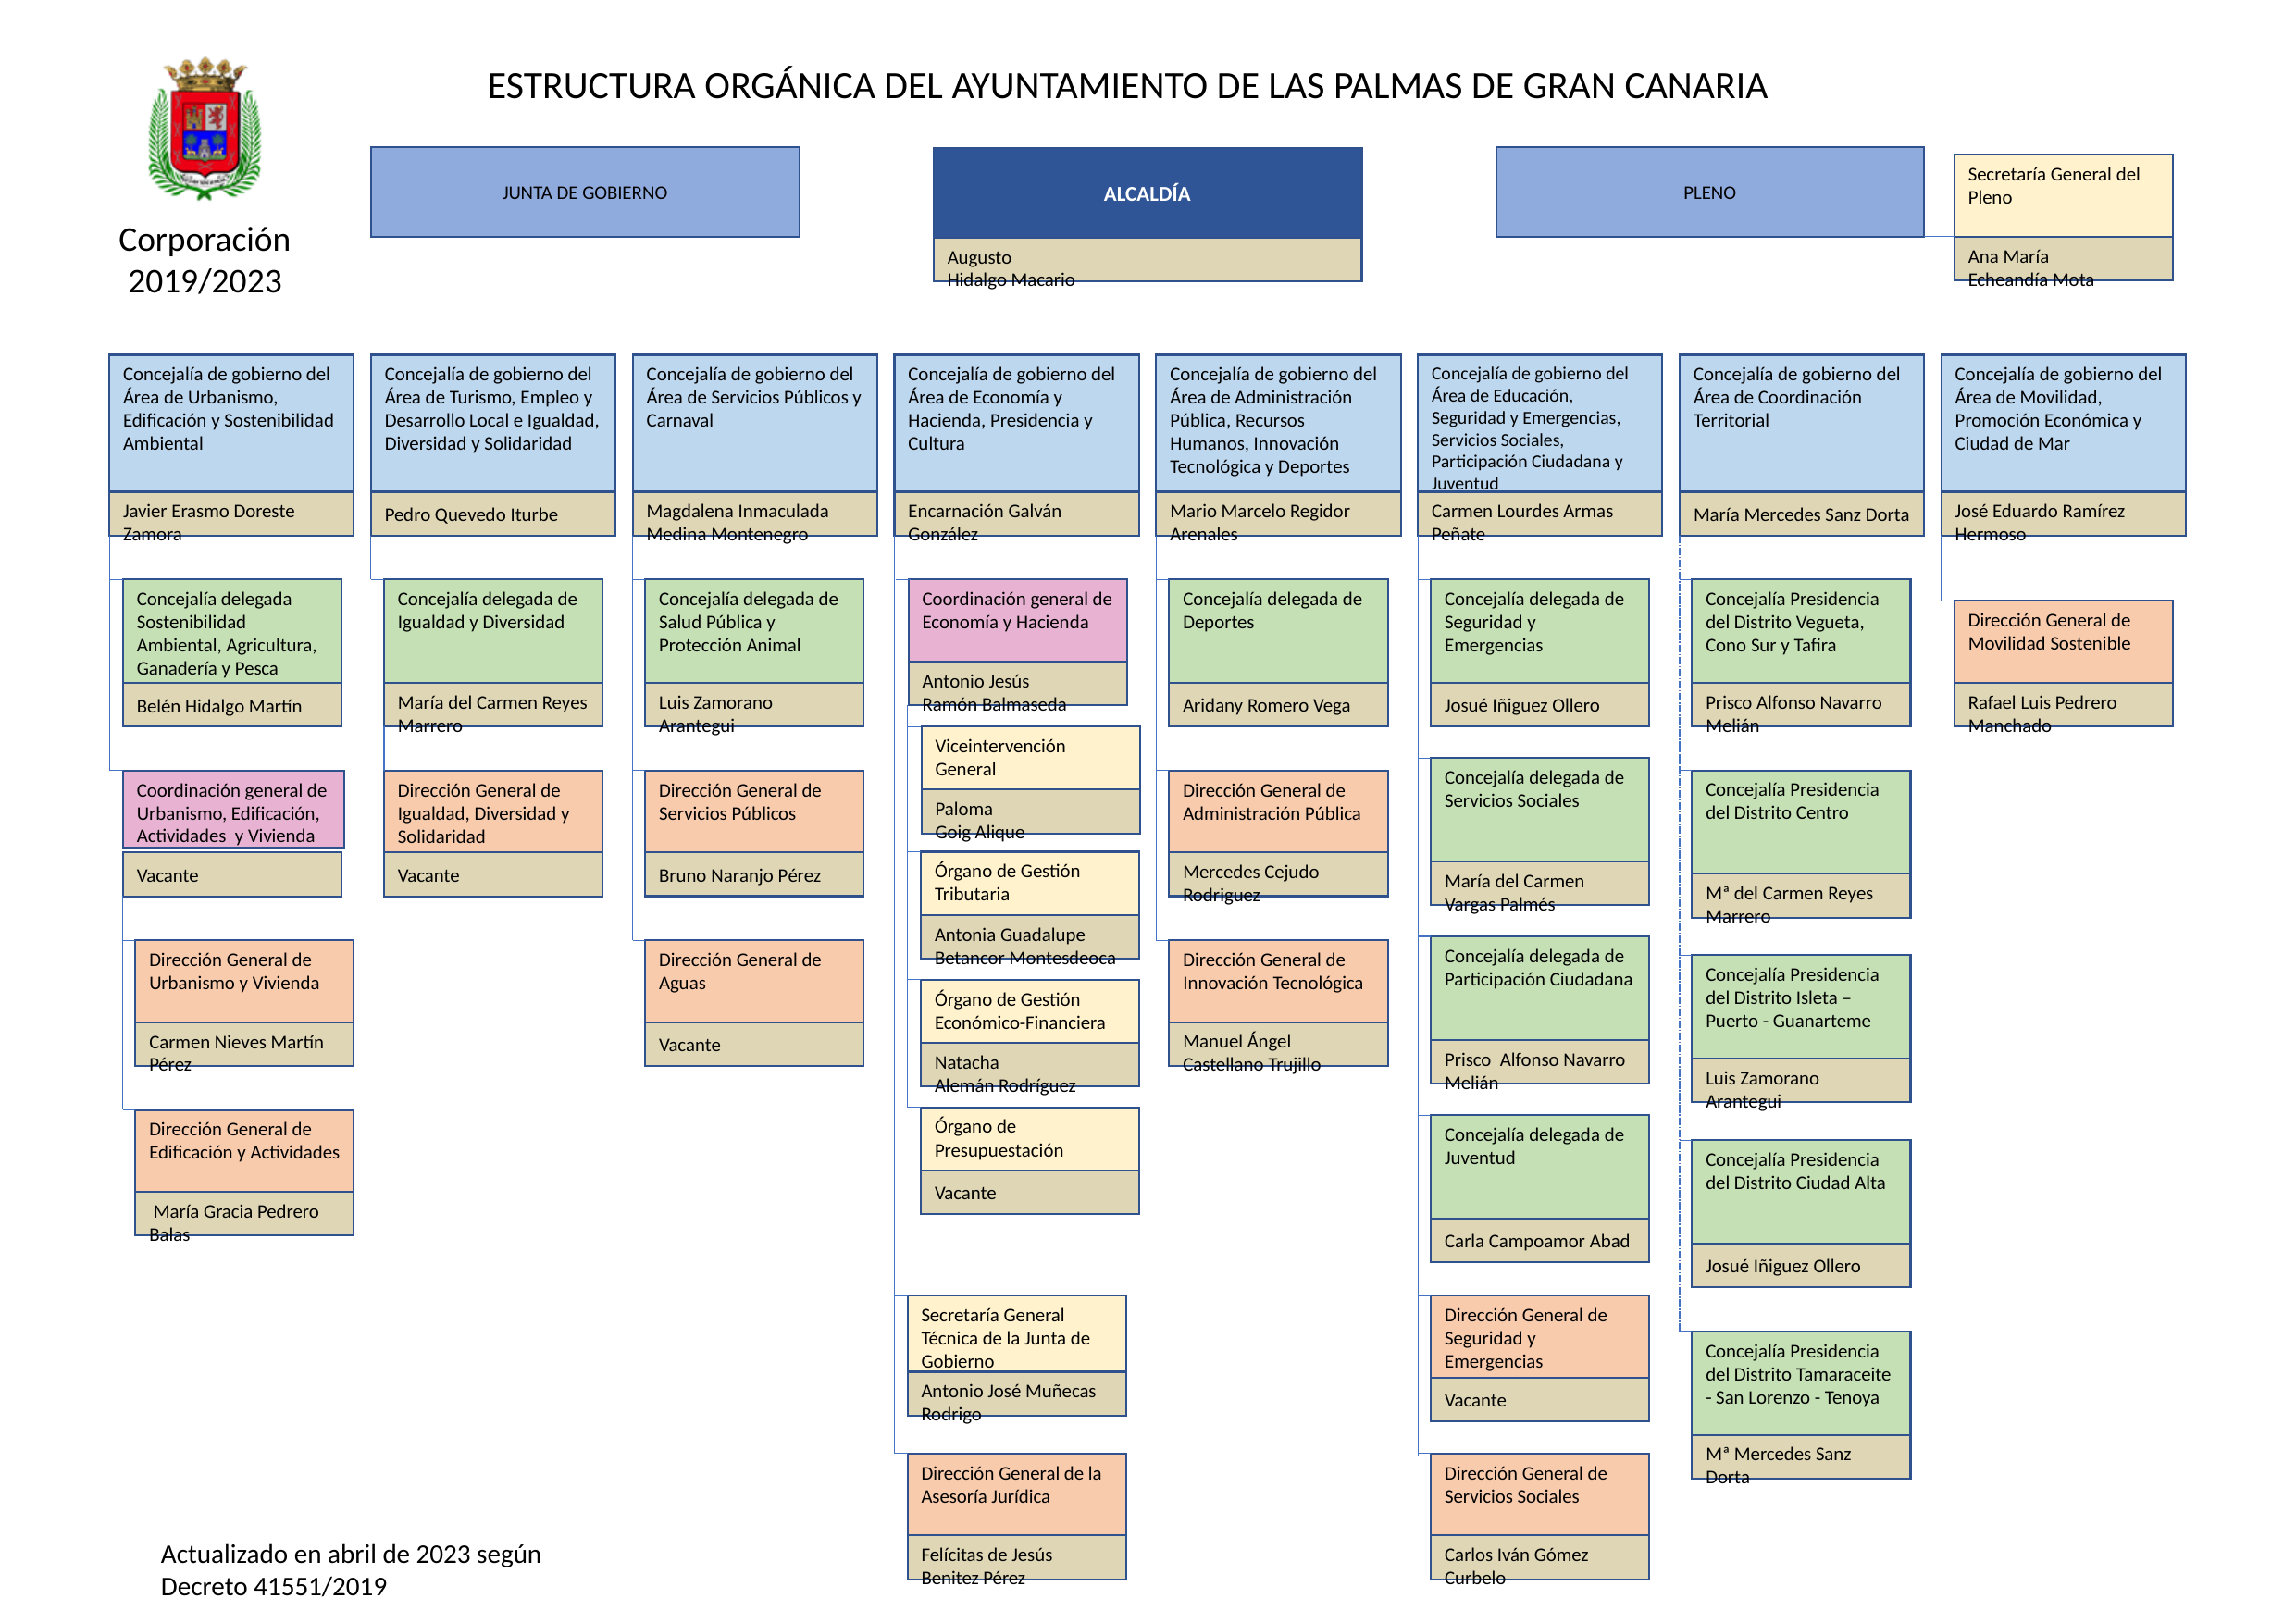

ESTRUCTURA ORGÁNICA DEL AYUNTAMIENTO DE LAS PALMAS DE GRAN CANARIA
JUNTA DE GOBIERNO
PLENO
ALCALDÍA
Augusto
Hidalgo Macario
Secretaría General del Pleno
Ana María
Echeandía Mota
Corporación
2019/2023
Concejalía de gobierno del Área de Urbanismo, Edificación y Sostenibilidad Ambiental
Javier Erasmo Doreste Zamora
Concejalía de gobierno del Área de Turismo, Empleo y Desarrollo Local e Igualdad, Diversidad y Solidaridad
Pedro Quevedo Iturbe
Concejalía de gobierno del Área de Servicios Públicos y Carnaval
Magdalena Inmaculada Medina Montenegro
Concejalía de gobierno del Área de Economía y Hacienda, Presidencia y Cultura
Encarnación Galván González
Concejalía de gobierno del Área de Administración Pública, Recursos Humanos, Innovación Tecnológica y Deportes
Mario Marcelo Regidor Arenales
Concejalía de gobierno del Área de Educación, Seguridad y Emergencias, Servicios Sociales, Participación Ciudadana y Juventud
Carmen Lourdes Armas Peñate
Concejalía de gobierno del Área de Coordinación Territorial
María Mercedes Sanz Dorta
Concejalía de gobierno del Área de Movilidad, Promoción Económica y Ciudad de Mar
José Eduardo Ramírez Hermoso
Concejalía delegada de Igualdad y Diversidad
María del Carmen Reyes Marrero
Concejalía delegada de Salud Pública y Protección Animal
Luis Zamorano Arantegui
Coordinación general de Economía y Hacienda
Antonio Jesús
Ramón Balmaseda
Concejalía delegada de Deportes
Aridany Romero Vega
Concejalía delegada de Seguridad y Emergencias
Josué Iñiguez Ollero
Concejalía Presidencia del Distrito Vegueta, Cono Sur y Tafira
Prisco Alfonso Navarro Melián
Concejalía delegada Sostenibilidad Ambiental, Agricultura, Ganadería y Pesca
Belén Hidalgo Martín
Dirección General de Movilidad Sostenible
Rafael Luis Pedrero Manchado
Viceintervención General
Paloma
Goig Alique
Concejalía delegada de Servicios Sociales
María del Carmen Vargas Palmés
Dirección General de Servicios Públicos
Bruno Naranjo Pérez
Dirección General de Administración Pública
Mercedes Cejudo Rodriguez
Concejalía Presidencia del Distrito Centro
Mª del Carmen Reyes Marrero
Coordinación general de Urbanismo, Edificación, Actividades y Vivienda
Vacante
Dirección General de Igualdad, Diversidad y Solidaridad
Vacante
Órgano de Gestión Tributaria
Antonia Guadalupe Betancor Montesdeoca
Concejalía delegada de Participación Ciudadana
Prisco Alfonso Navarro Melián
Dirección General de Aguas
Vacante
Dirección General de Innovación Tecnológica
Manuel Ángel Castellano Trujillo
Dirección General de Urbanismo y Vivienda
Carmen Nieves Martín Pérez
Concejalía Presidencia del Distrito Isleta – Puerto - Guanarteme
Luis Zamorano Arantegui
Órgano de Gestión Económico-Financiera
Natacha
Alemán Rodríguez
Órgano de Presupuestación
Vacante
Dirección General de Edificación y Actividades
 María Gracia Pedrero Balas
Concejalía delegada de Juventud
Carla Campoamor Abad
Concejalía Presidencia del Distrito Ciudad Alta
Josué Iñiguez Ollero
Dirección General de Seguridad y Emergencias
Vacante
Secretaría General Técnica de la Junta de Gobierno
Antonio José Muñecas Rodrigo
Concejalía Presidencia del Distrito Tamaraceite - San Lorenzo - Tenoya
Mª Mercedes Sanz Dorta
Dirección General de la Asesoría Jurídica
Felícitas de Jesús Benitez Pérez
Dirección General de Servicios Sociales
Carlos Iván Gómez Curbelo
Actualizado en abril de 2023 según Decreto 41551/2019